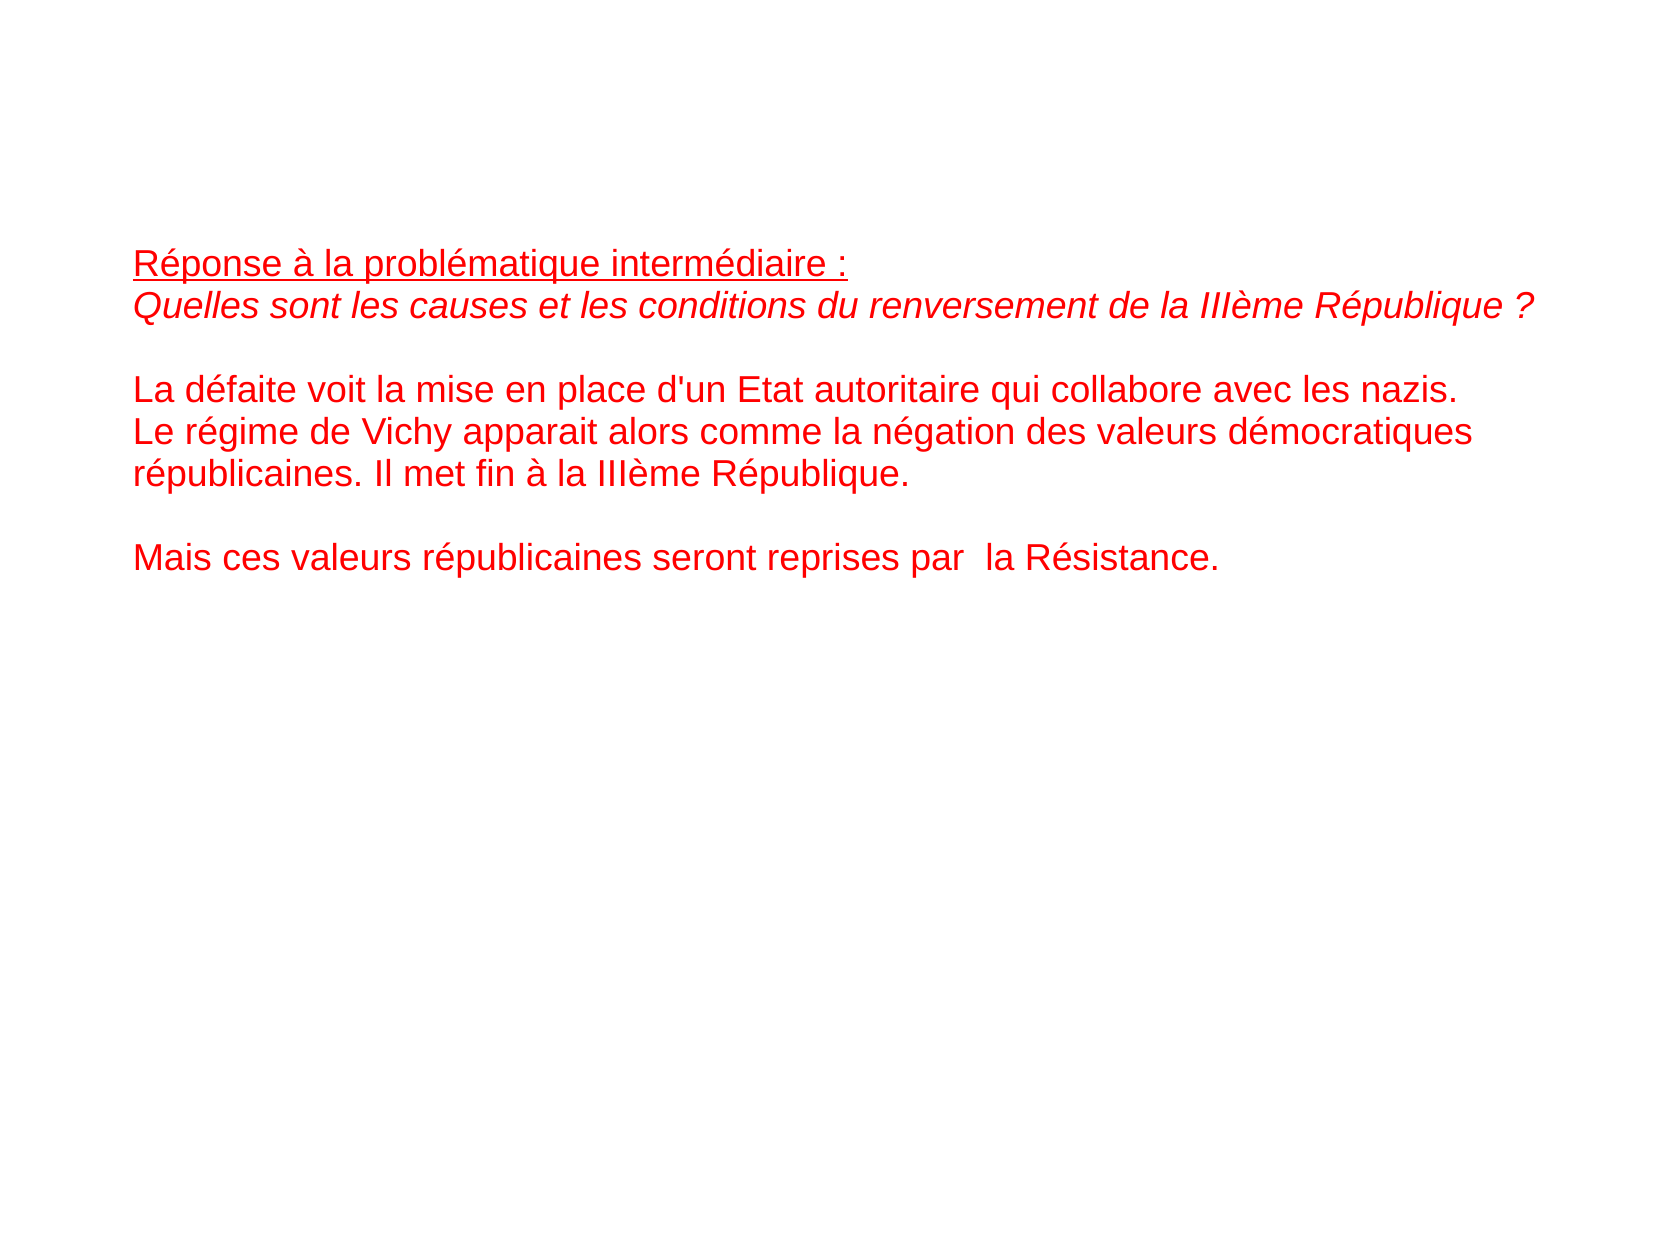

Réponse à la problématique intermédiaire :
Quelles sont les causes et les conditions du renversement de la IIIème République ?
La défaite voit la mise en place d'un Etat autoritaire qui collabore avec les nazis.
Le régime de Vichy apparait alors comme la négation des valeurs démocratiques
républicaines. Il met fin à la IIIème République.
Mais ces valeurs républicaines seront reprises par la Résistance.